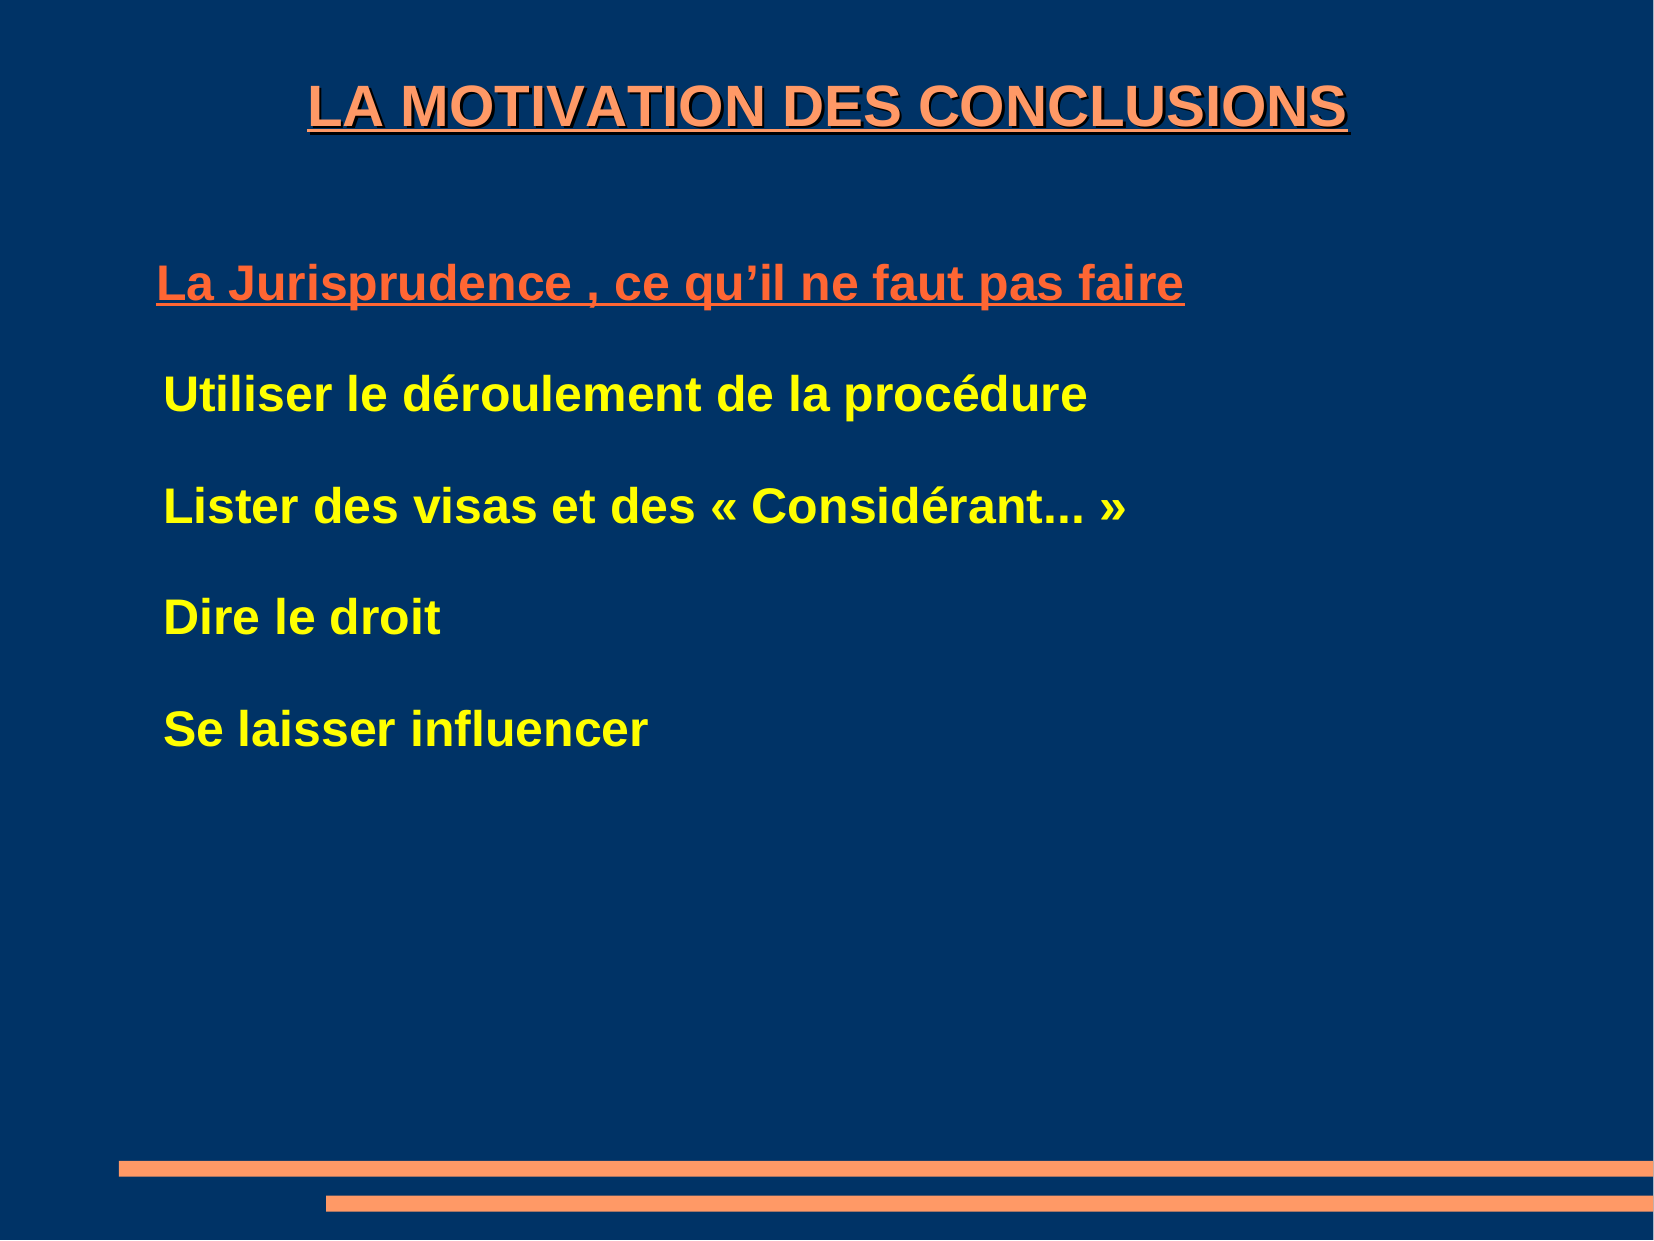

# LA MOTIVATION DES CONCLUSIONS
La Jurisprudence , ce qu’il ne faut pas faire
Utiliser le déroulement de la procédure
Lister des visas et des « Considérant... »
Dire le droit
Se laisser influencer